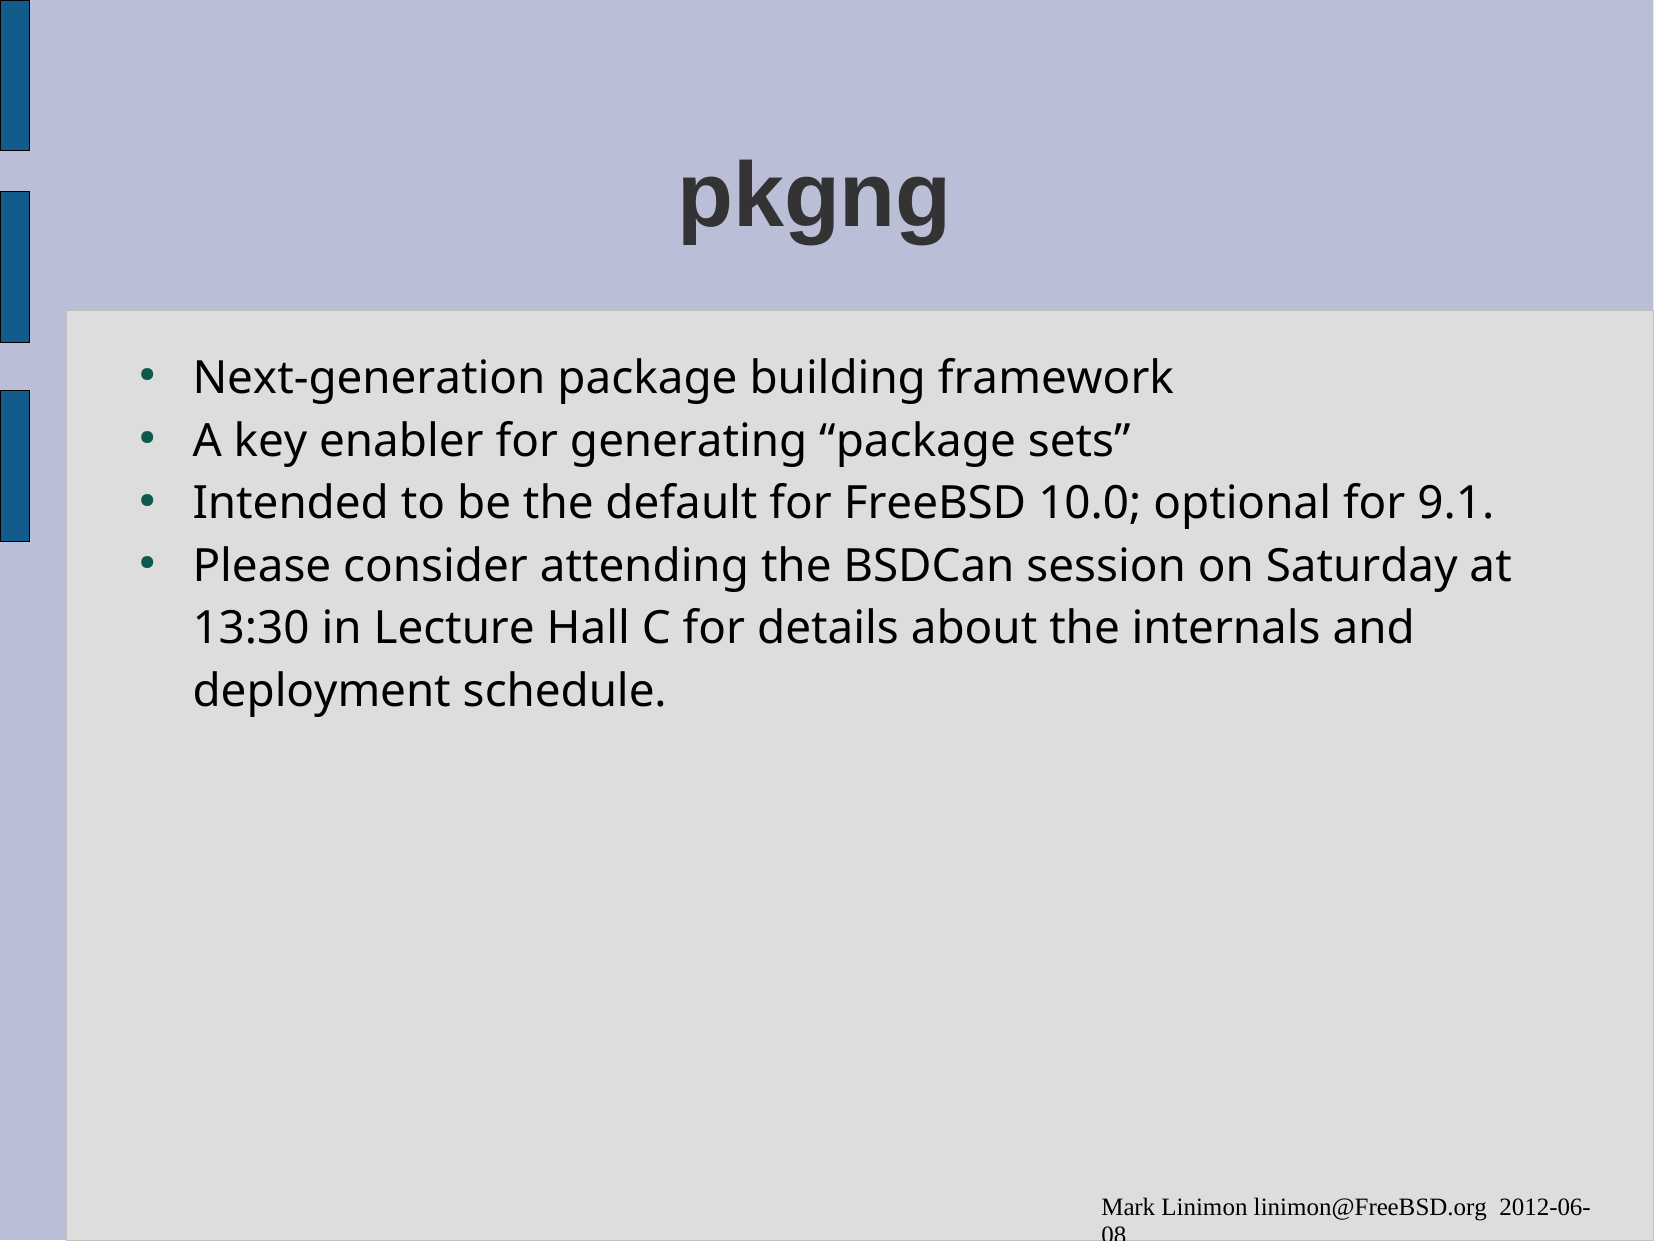

# pkgng
Next-generation package building framework
A key enabler for generating “package sets”
Intended to be the default for FreeBSD 10.0; optional for 9.1.
Please consider attending the BSDCan session on Saturday at 13:30 in Lecture Hall C for details about the internals and deployment schedule.
Mark Linimon linimon@FreeBSD.org 2012-06-08